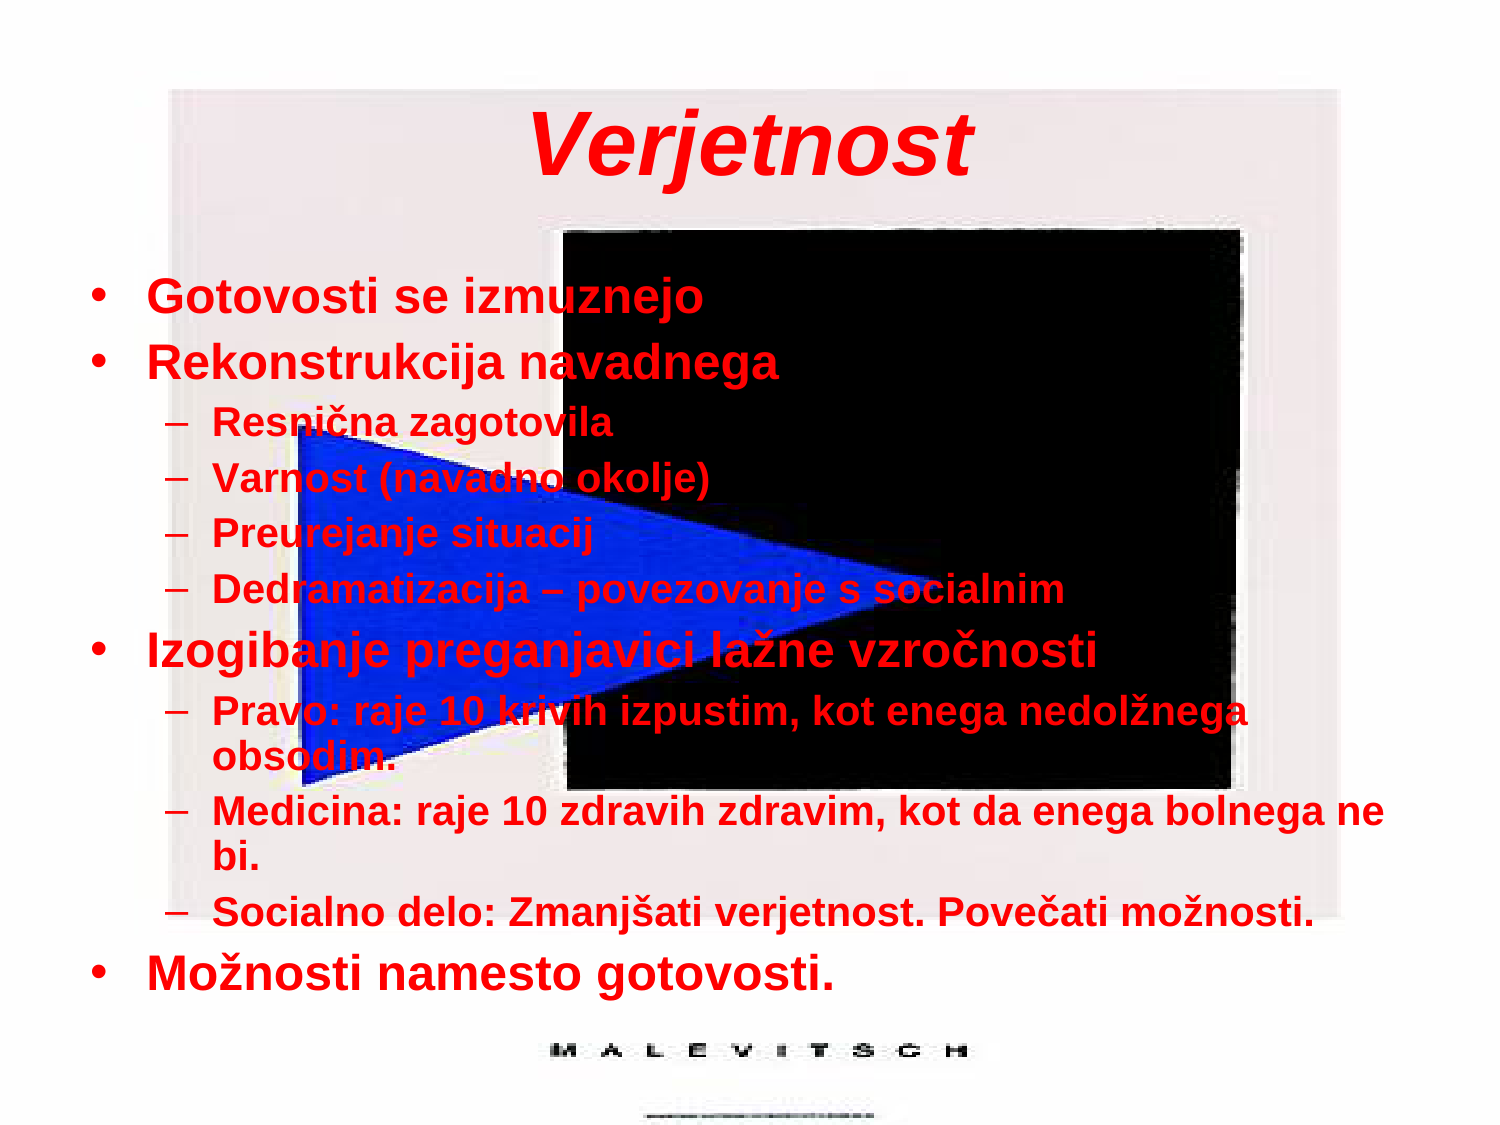

# Verjetnost
Gotovosti se izmuznejo
Rekonstrukcija navadnega
Resnična zagotovila
Varnost (navadno okolje)
Preurejanje situacij
Dedramatizacija – povezovanje s socialnim
Izogibanje preganjavici lažne vzročnosti
Pravo: raje 10 krivih izpustim, kot enega nedolžnega obsodim.
Medicina: raje 10 zdravih zdravim, kot da enega bolnega ne bi.
Socialno delo: Zmanjšati verjetnost. Povečati možnosti.
Možnosti namesto gotovosti.